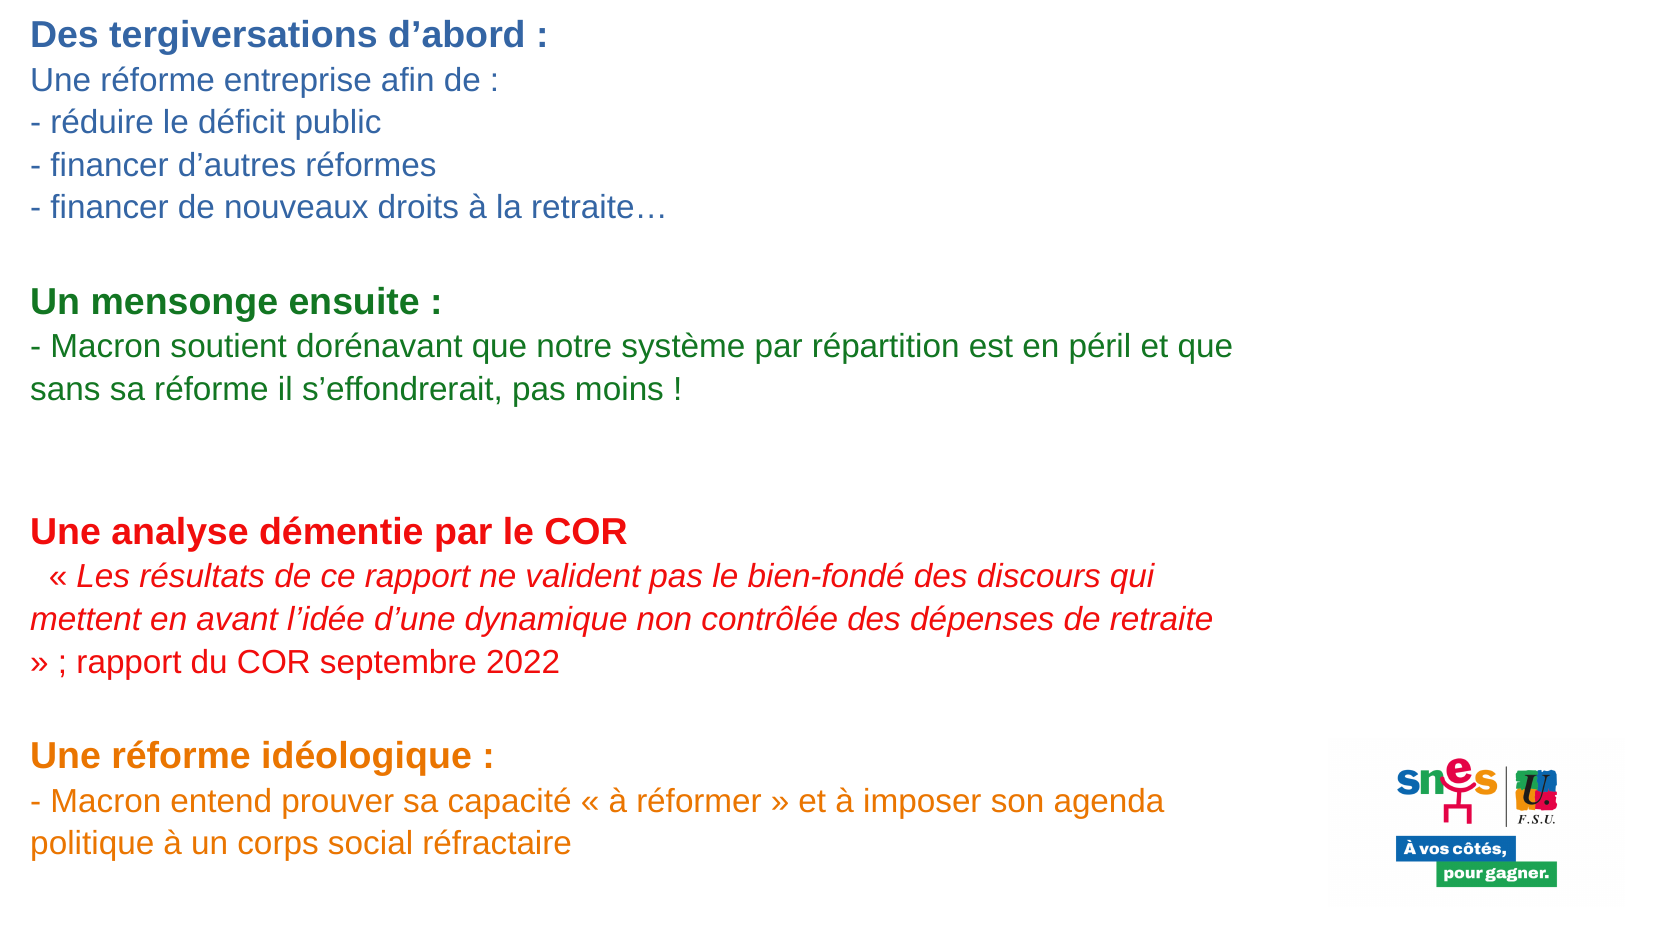

Des tergiversations d’abord :
Une réforme entreprise afin de :
- réduire le déficit public
- financer d’autres réformes
- financer de nouveaux droits à la retraite…
Un mensonge ensuite :
- Macron soutient dorénavant que notre système par répartition est en péril et que sans sa réforme il s’effondrerait, pas moins !
Une analyse démentie par le COR
 « Les résultats de ce rapport ne valident pas le bien-fondé des discours qui mettent en avant l’idée d’une dynamique non contrôlée des dépenses de retraite » ; rapport du COR septembre 2022
Une réforme idéologique :
- Macron entend prouver sa capacité « à réformer » et à imposer son agenda politique à un corps social réfractaire